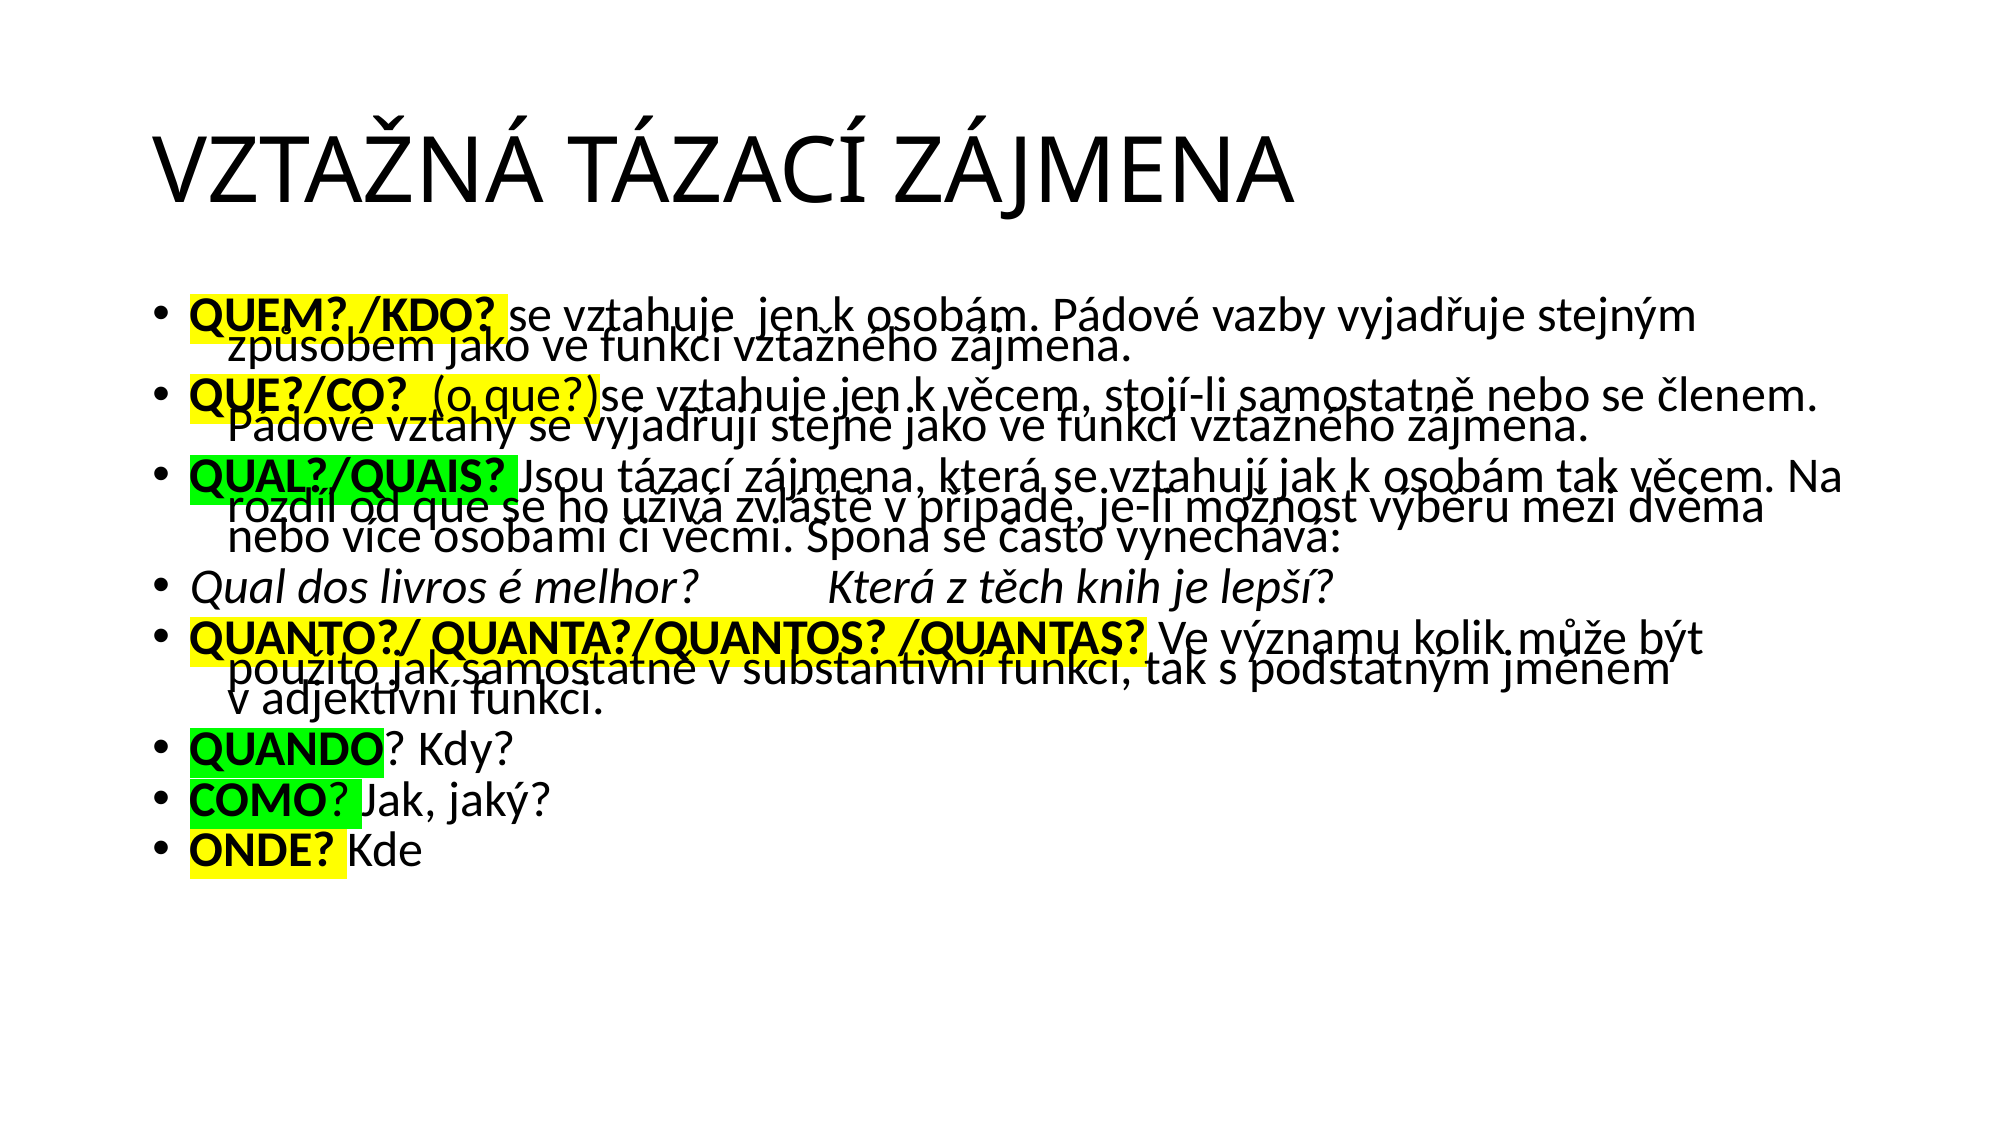

# VZTAŽNÁ TÁZACÍ ZÁJMENA
QUEM? /KDO? se vztahuje jen k osobám. Pádové vazby vyjadřuje stejným způsobem jako ve funkci vztažného zájmena.
QUE?/CO? (o que?)se vztahuje jen k věcem, stojí-li samostatně nebo se členem. Pádové vztahy se vyjadřují stejně jako ve funkci vztažného zájmena.
QUAL?/QUAIS? Jsou tázací zájmena, která se vztahují jak k osobám tak věcem. Na rozdíl od que se ho užívá zvláště v případě, je-li možnost výběru mezi dvěma nebo více osobami či věcmi. Spona se často vynechává:
Qual dos livros é melhor?		Která z těch knih je lepší?
QUANTO?/ QUANTA?/QUANTOS? /QUANTAS? Ve významu kolik může být použito jak samostatně v substantivní funkci, tak s podstatným jménem v adjektivní funkci.
QUANDO? Kdy?
COMO? Jak, jaký?
ONDE? Kde